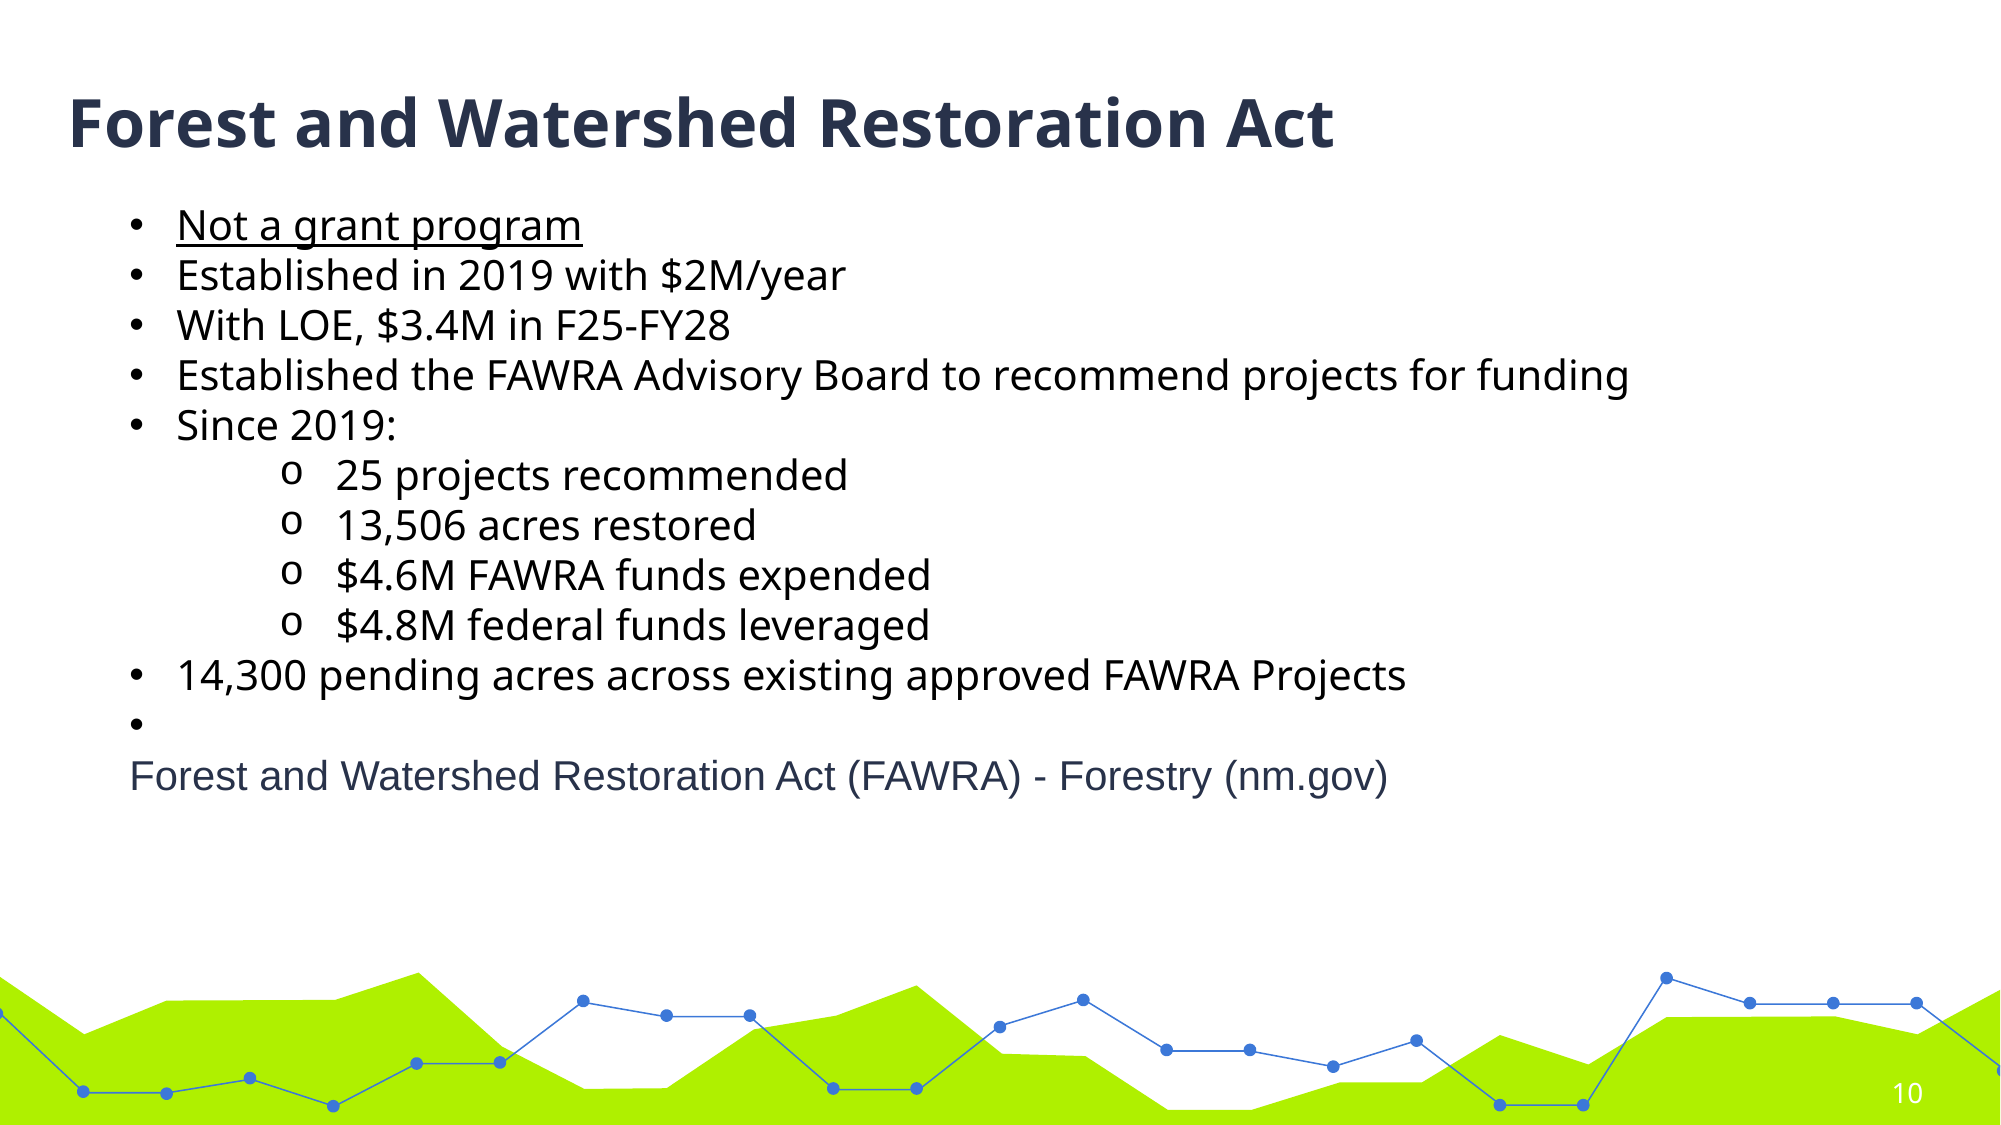

# Forest and Watershed Restoration Act
Not a grant program
Established in 2019 with $2M/year
With LOE, $3.4M in F25-FY28
Established the FAWRA Advisory Board to recommend projects for funding
Since 2019:
25 projects recommended
13,506 acres restored
$4.6M FAWRA funds expended
$4.8M federal funds leveraged
14,300 pending acres across existing approved FAWRA Projects
Forest and Watershed Restoration Act (FAWRA) - Forestry (nm.gov)